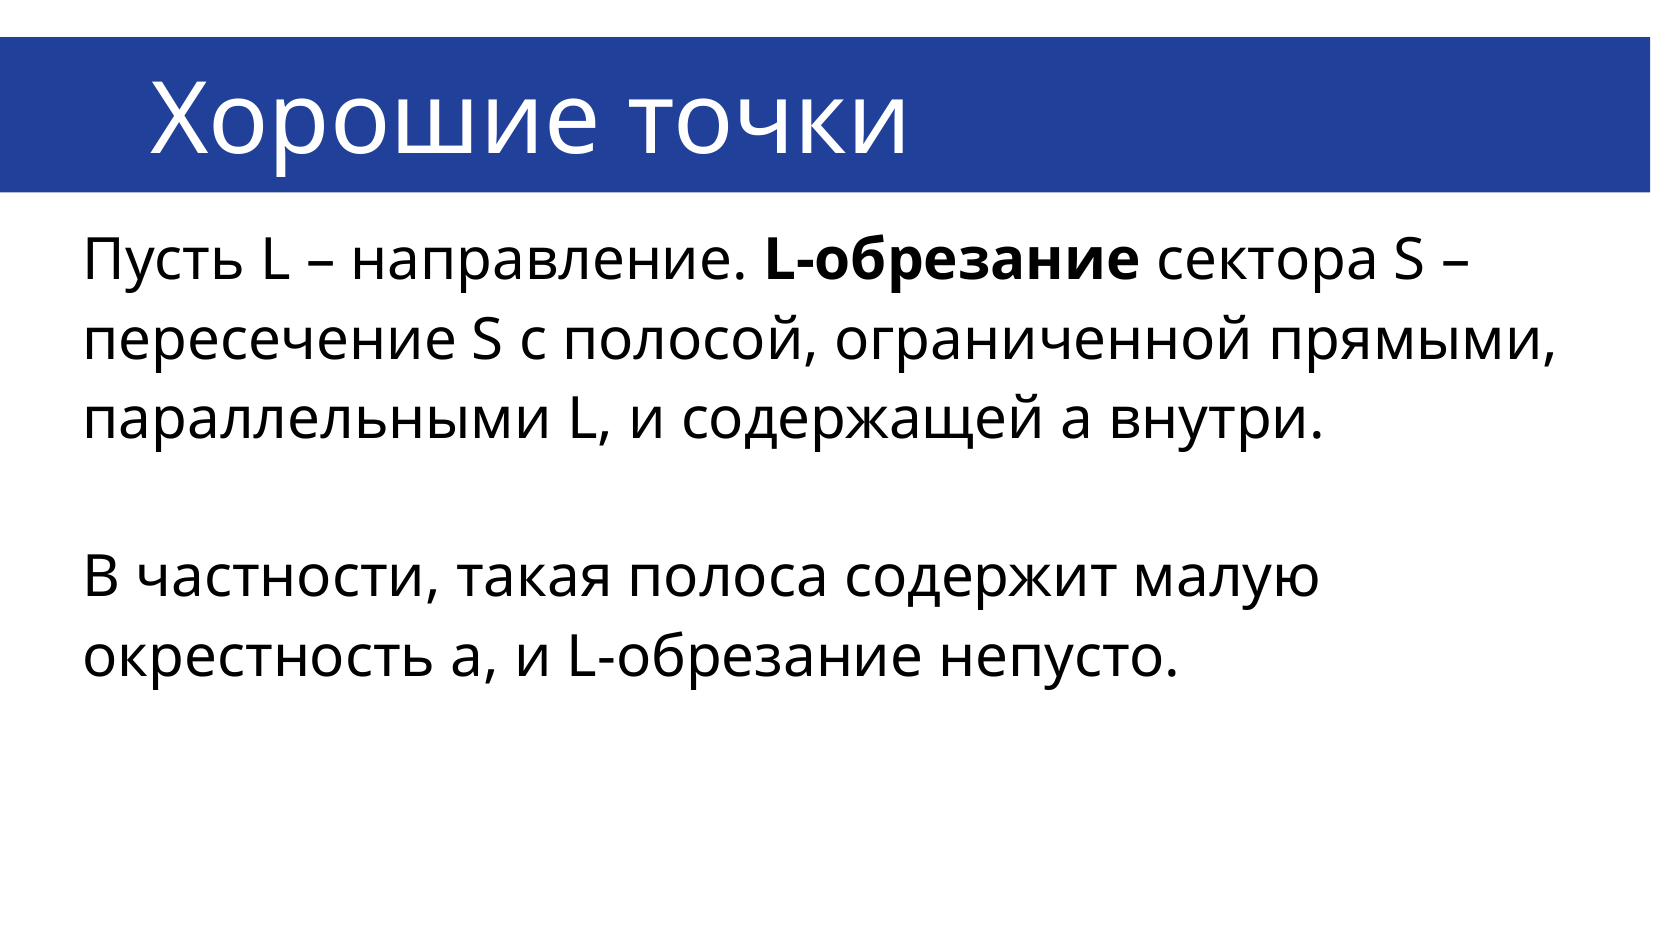

# Хорошие точки
Пусть L – направление. L-обрезание сектора S – пересечение S с полосой, ограниченной прямыми, параллельными L, и содержащей a внутри.
В частности, такая полоса содержит малую окрестность a, и L-обрезание непусто.